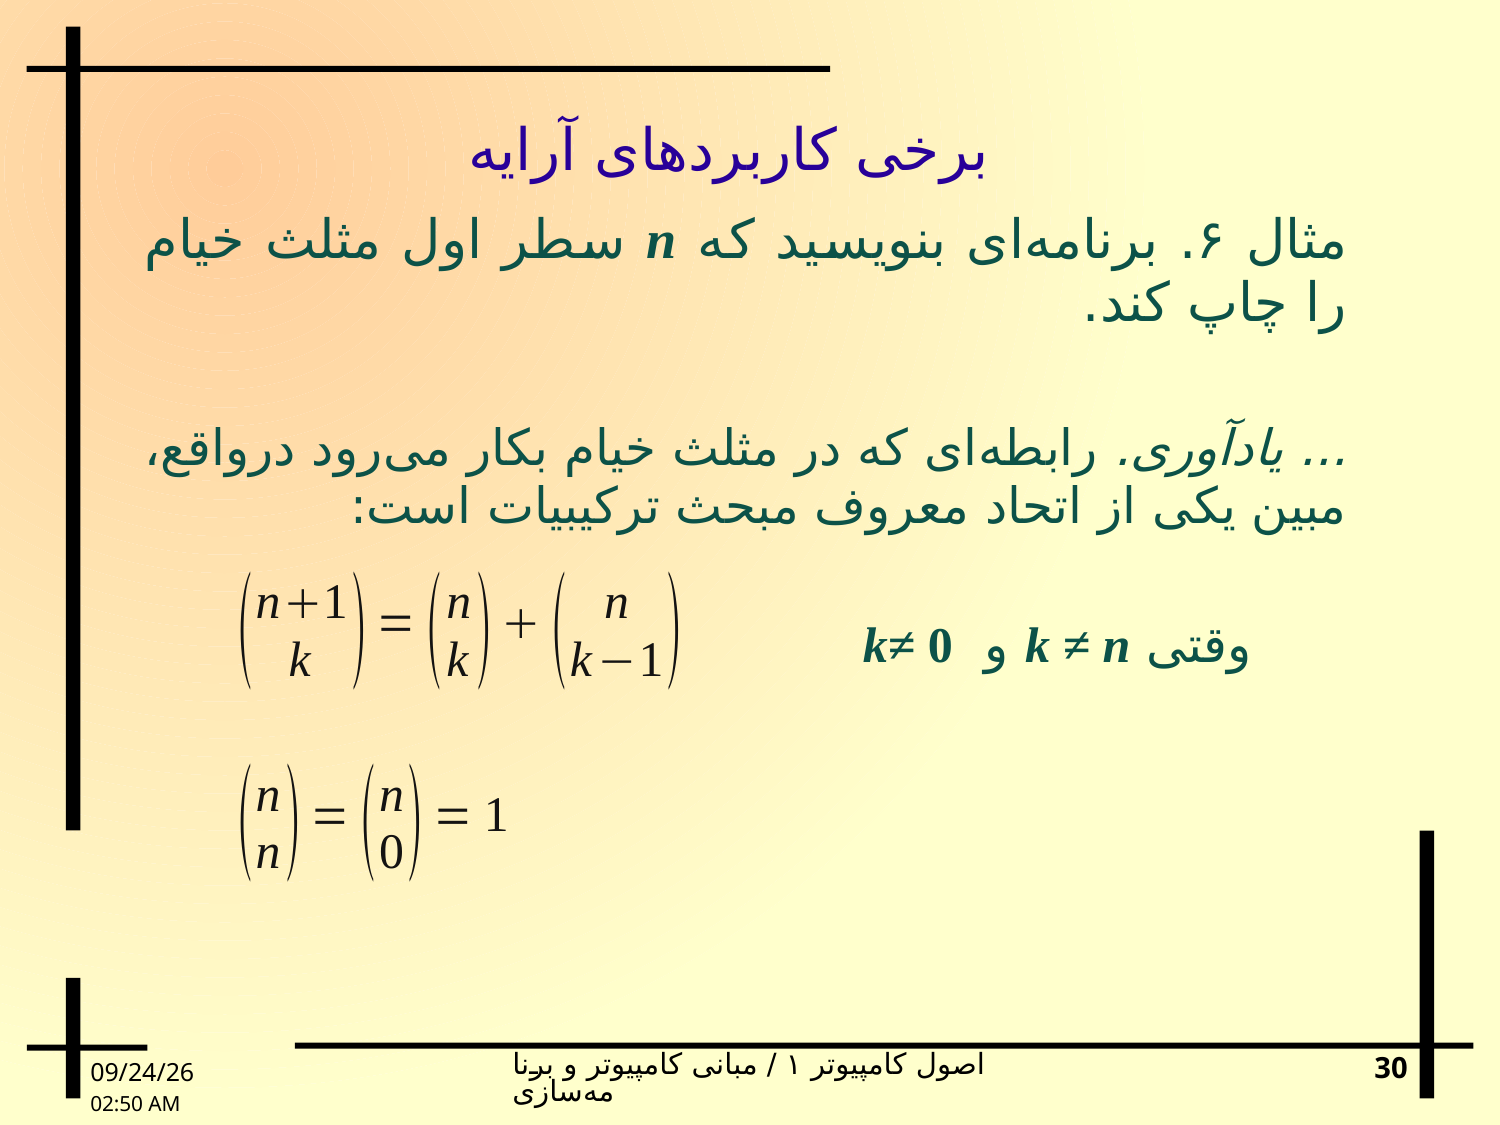

# برخی کاربردهای آرایه
مثال ۶. برنامه‌ای بنویسید که n سطر اول مثلث خیام را چاپ کند.
... یادآوری. رابطه‌ای که در مثلث خیام بکار می‌رود در‌واقع، مبین یکی از اتحاد معروف مبحث ترکیبیات است:
 وقتی k ≠ n و k≠ 0
اصول کامپیوتر ۱ / مبانی کامپیوتر و برنامه‌سازی
30